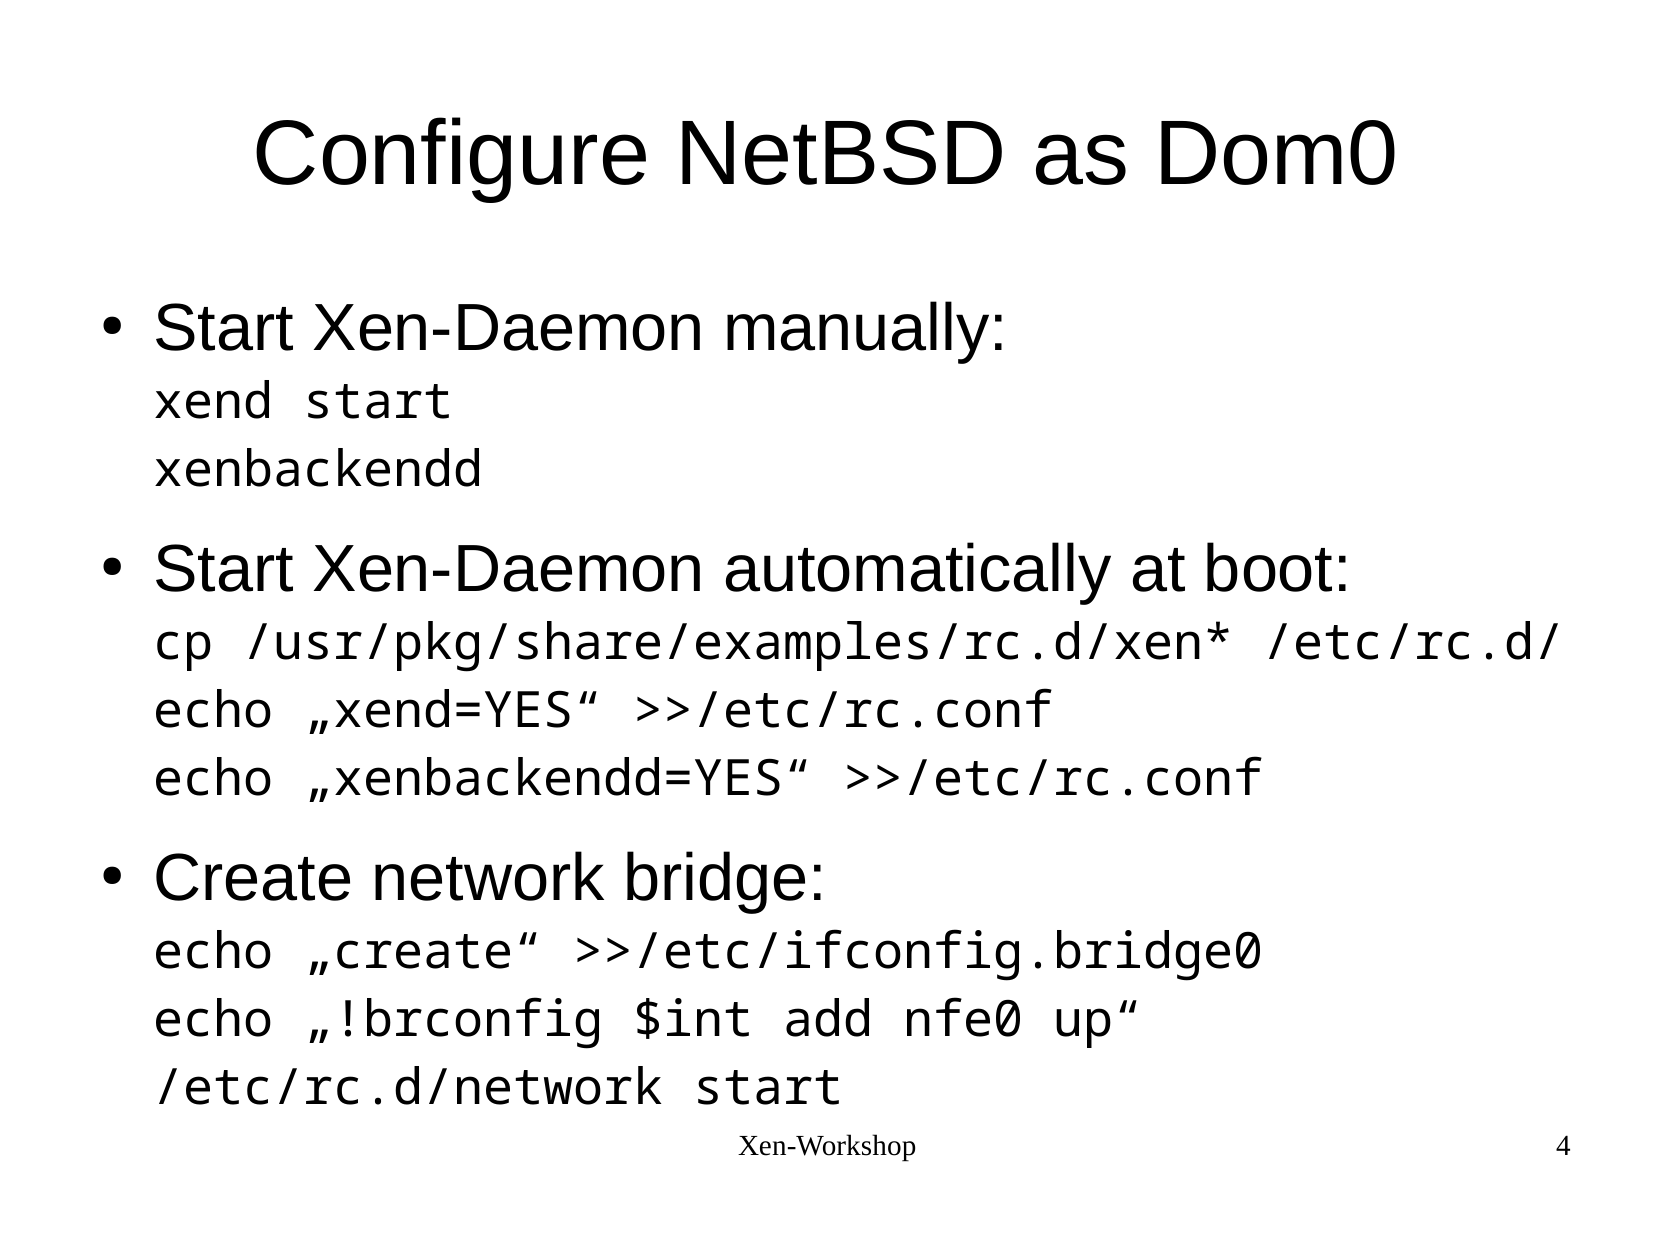

# Configure NetBSD as Dom0
Start Xen-Daemon manually:
xend start
xenbackendd
Start Xen-Daemon automatically at boot:
cp /usr/pkg/share/examples/rc.d/xen* /etc/rc.d/
echo „xend=YES“ >>/etc/rc.conf
echo „xenbackendd=YES“ >>/etc/rc.conf
Create network bridge:
echo „create“ >>/etc/ifconfig.bridge0
echo „!brconfig $int add nfe0 up“
/etc/rc.d/network start
Xen-Workshop
4